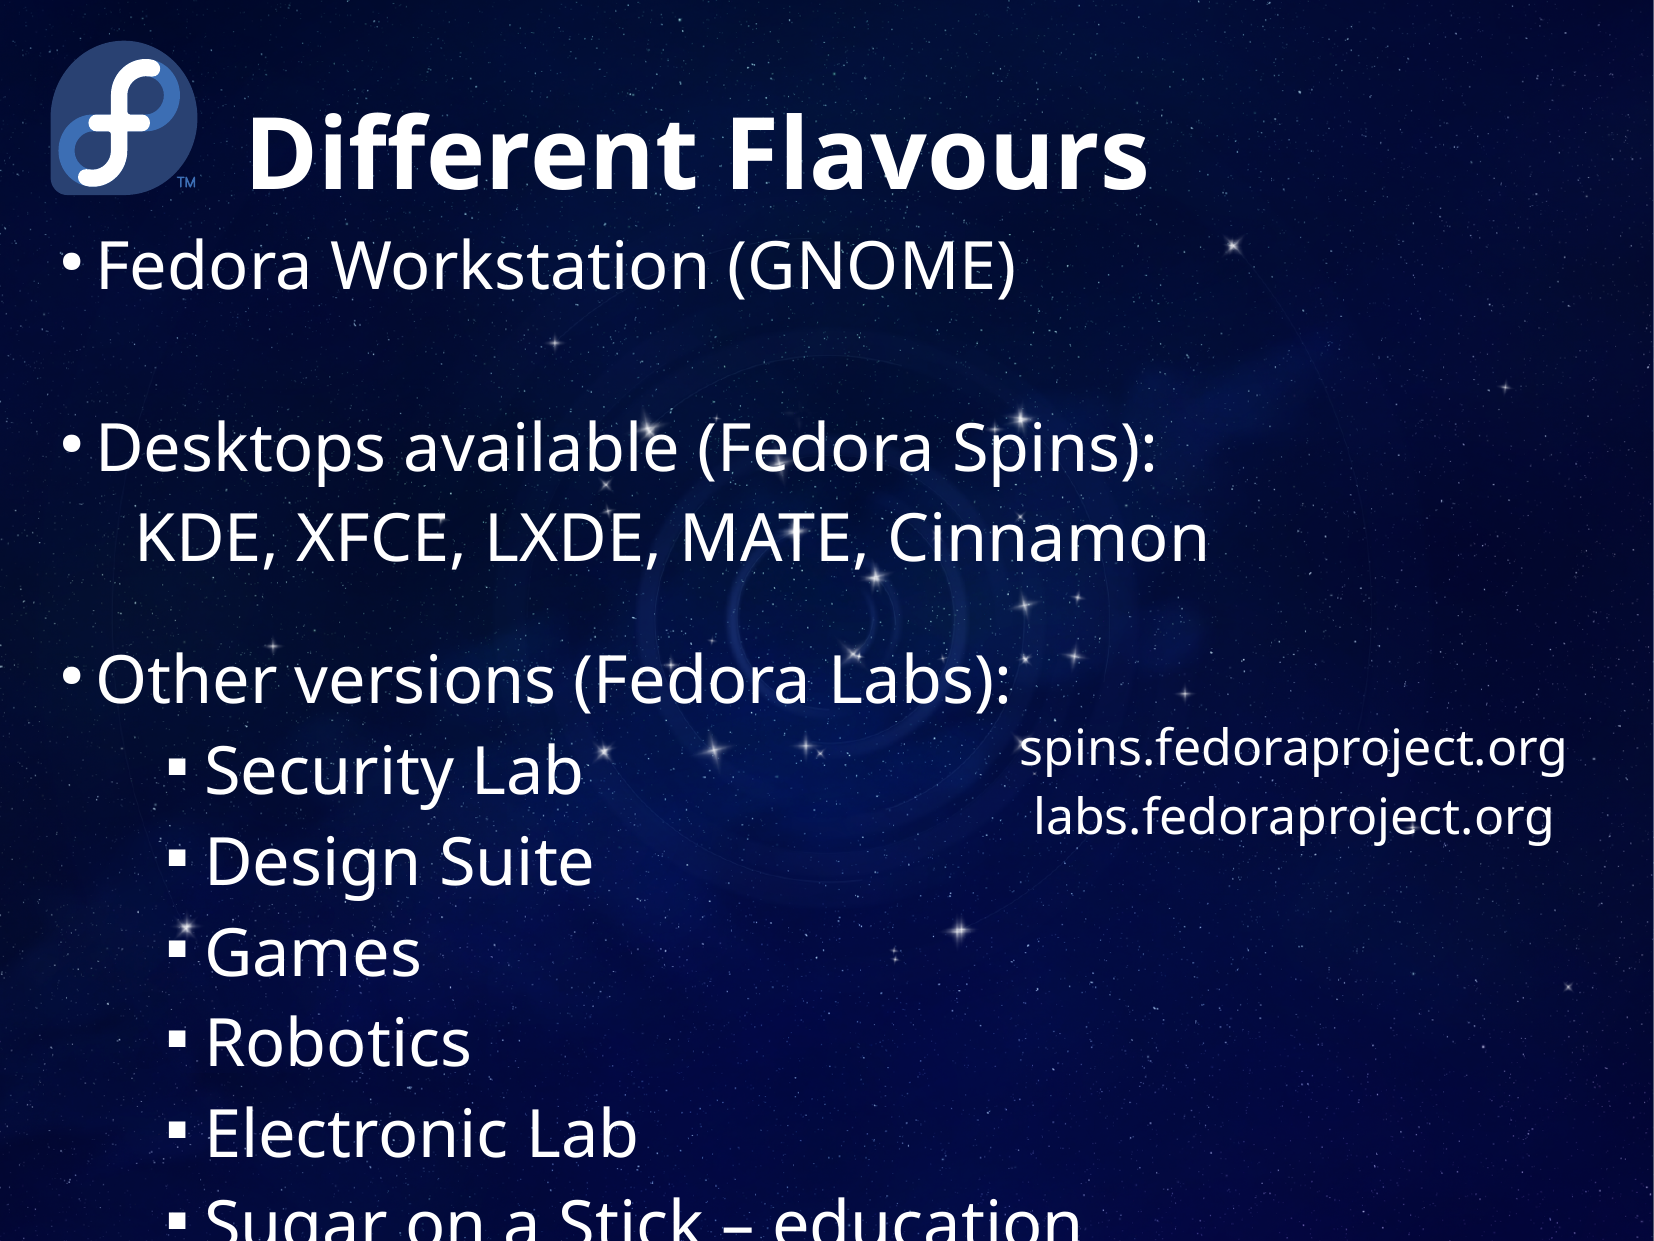

Different Flavours
Fedora Workstation (GNOME)
Desktops available (Fedora Spins):
	KDE, XFCE, LXDE, MATE, Cinnamon
Other versions (Fedora Labs):
Security Lab
Design Suite
Games
Robotics
Electronic Lab
Sugar on a Stick – education
spins.fedoraproject.org
labs.fedoraproject.org